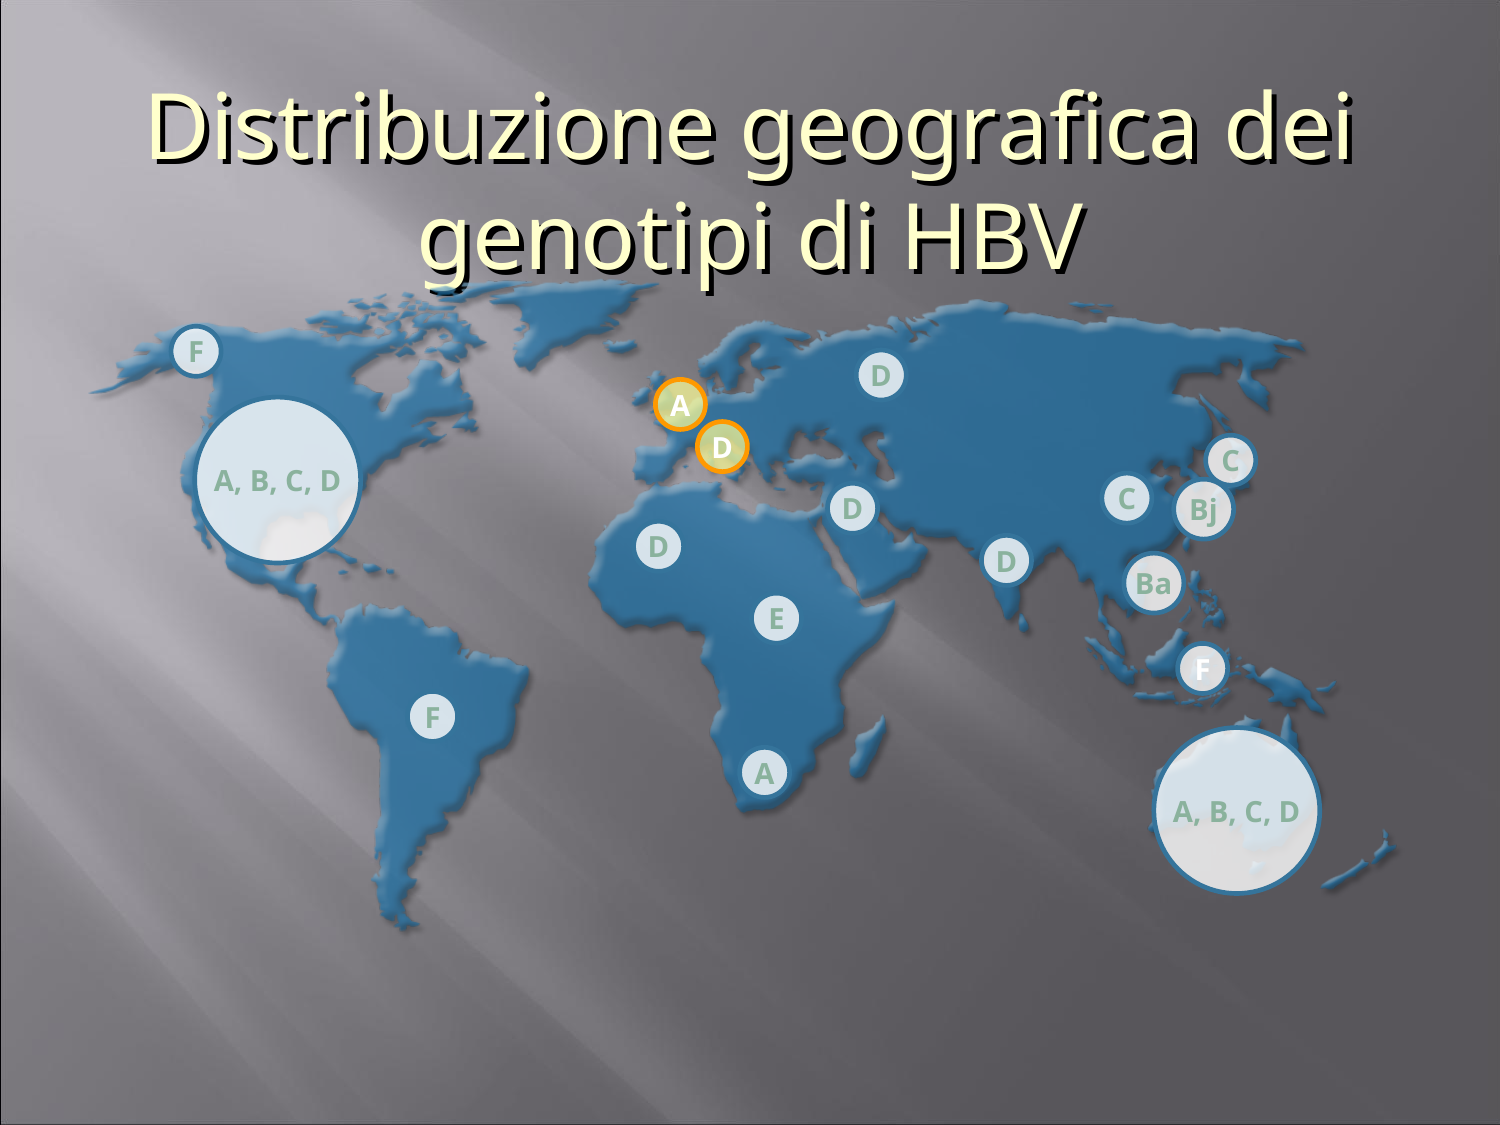

Distribuzione geografica dei genotipi di HBV
F
D
A
A, B, C, D
D
C
C
Bj
D
D
D
Ba
E
F
F
A, B, C, D
A